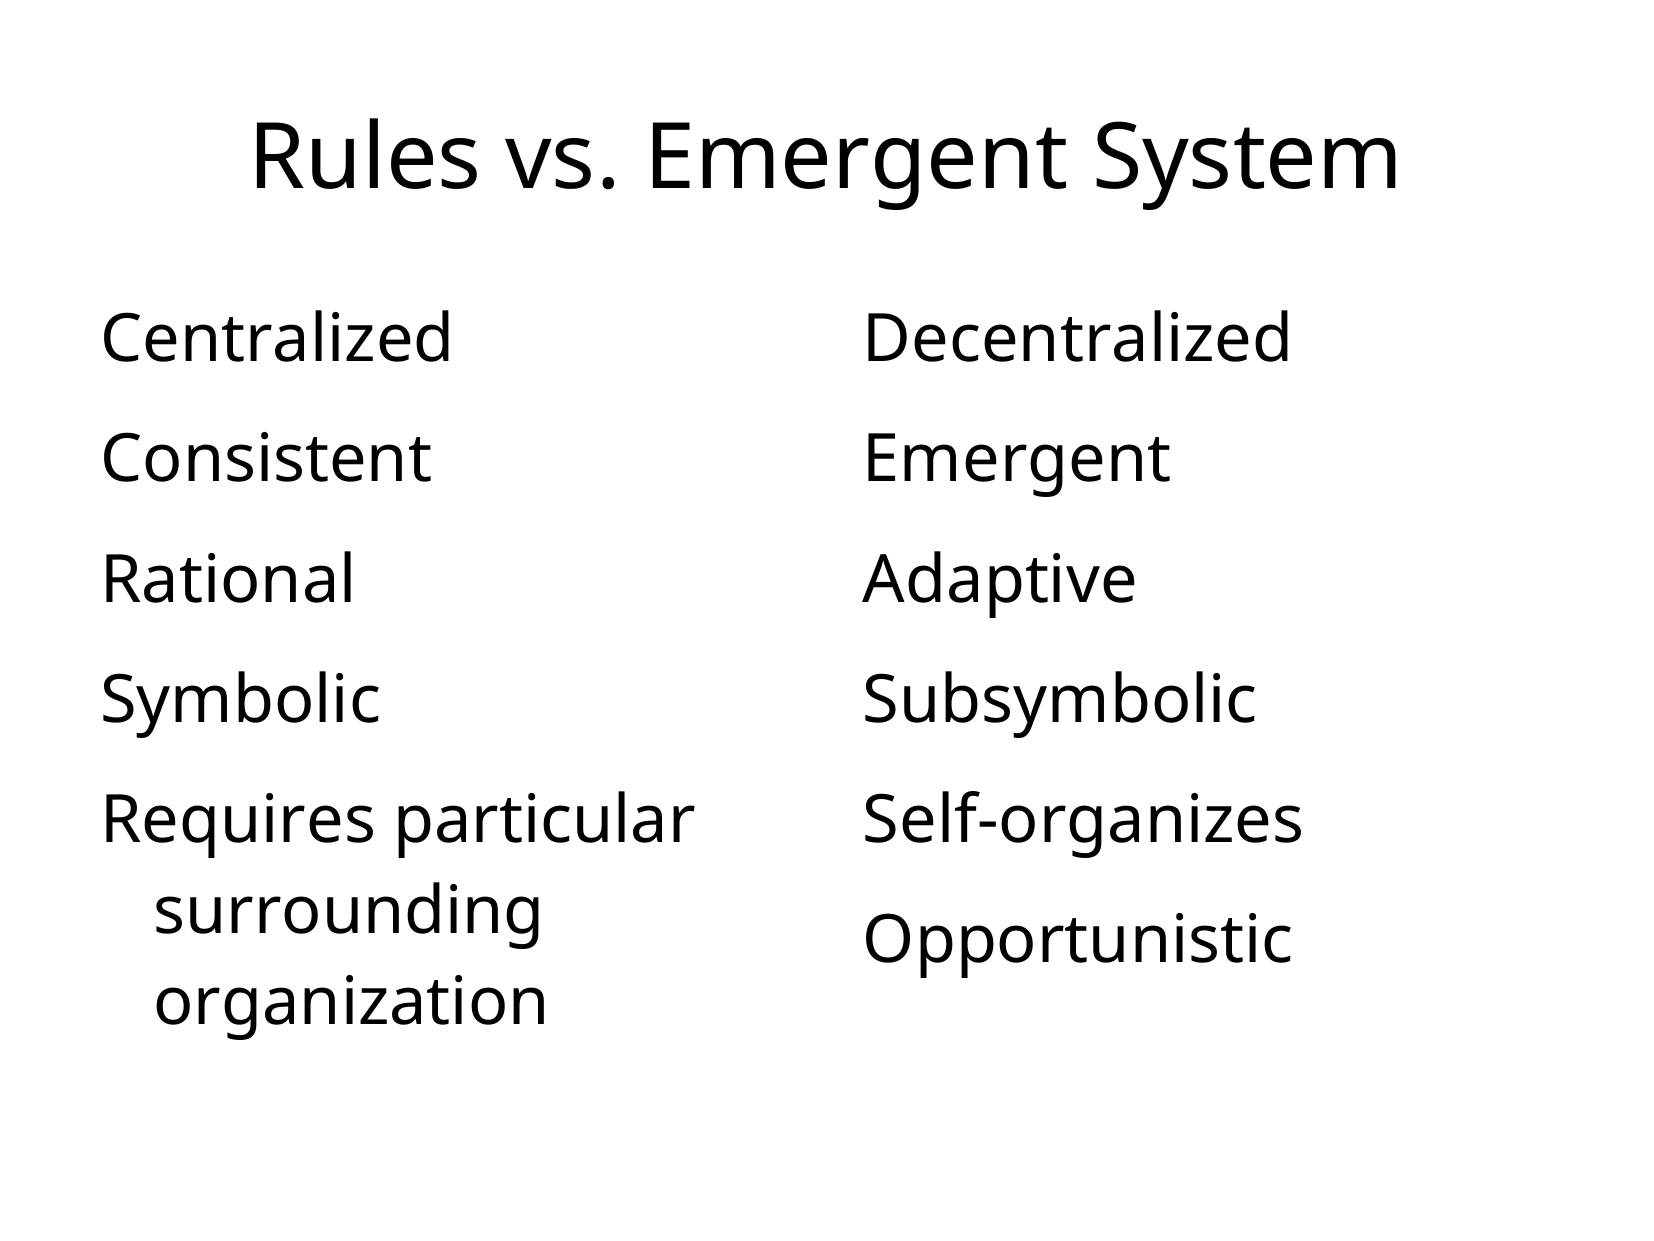

# Rules vs. Emergent System
Centralized
Consistent
Rational
Symbolic
Requires particular surrounding organization
Decentralized
Emergent
Adaptive
Subsymbolic
Self-organizes
Opportunistic